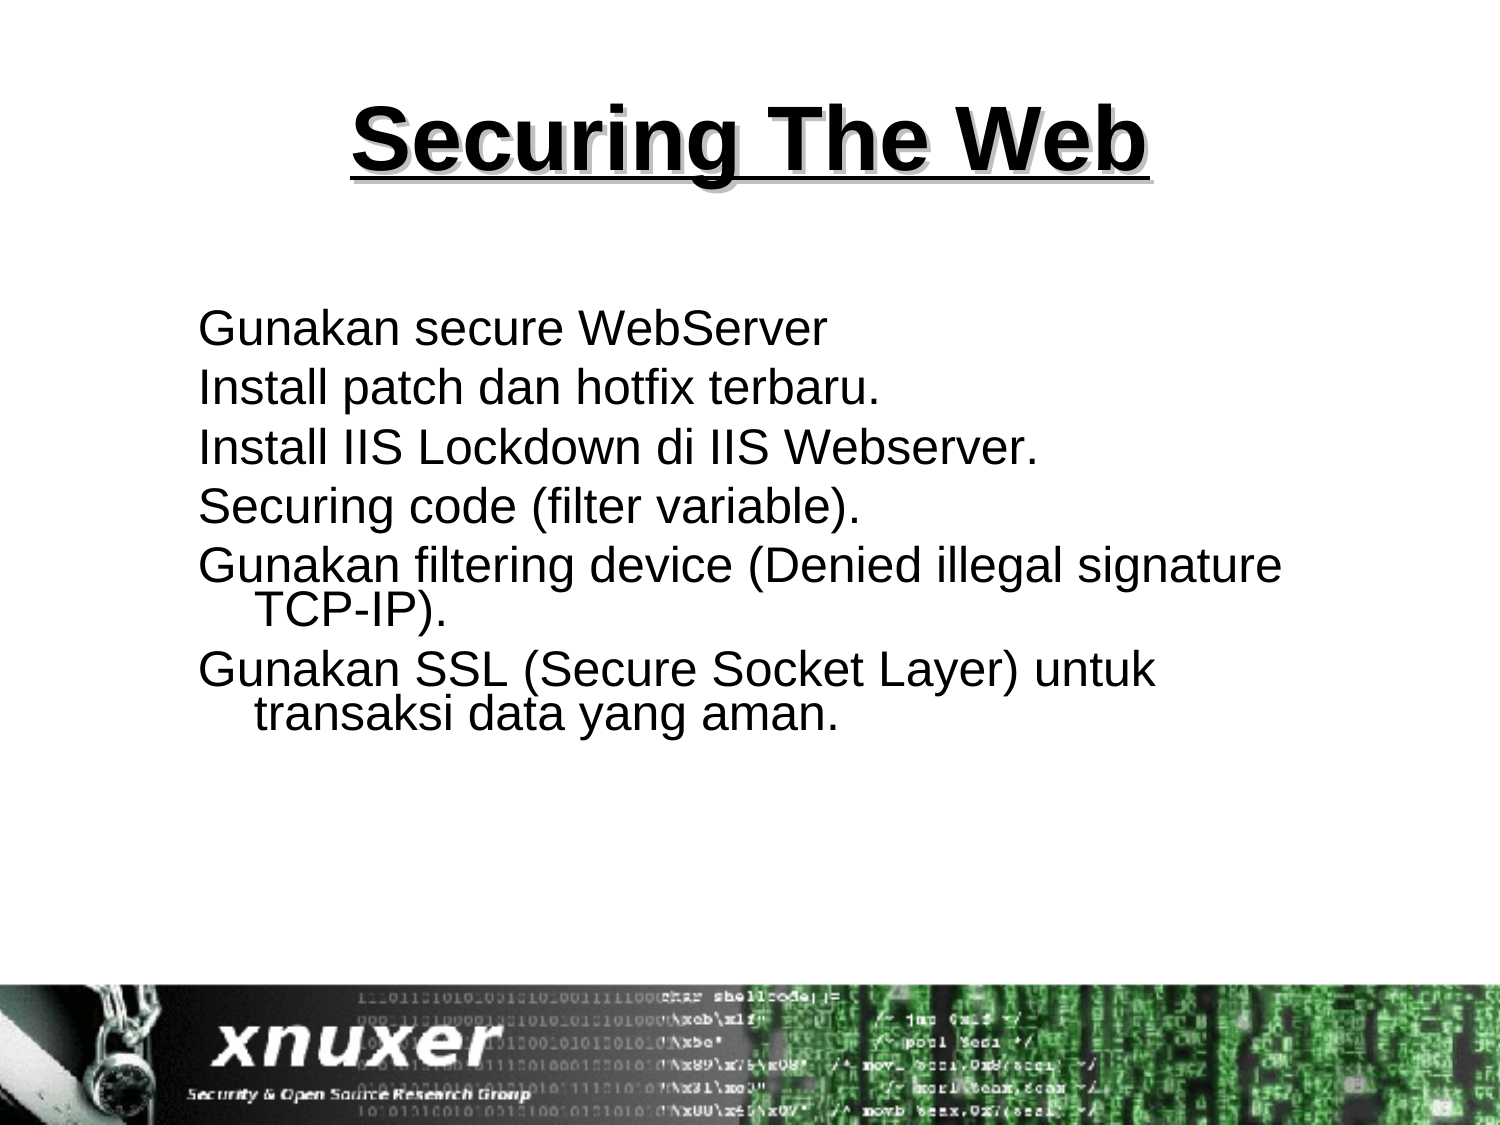

# Securing The Web
Gunakan secure WebServer
Install patch dan hotfix terbaru.
Install IIS Lockdown di IIS Webserver.
Securing code (filter variable).
Gunakan filtering device (Denied illegal signature TCP-IP).
Gunakan SSL (Secure Socket Layer) untuk transaksi data yang aman.